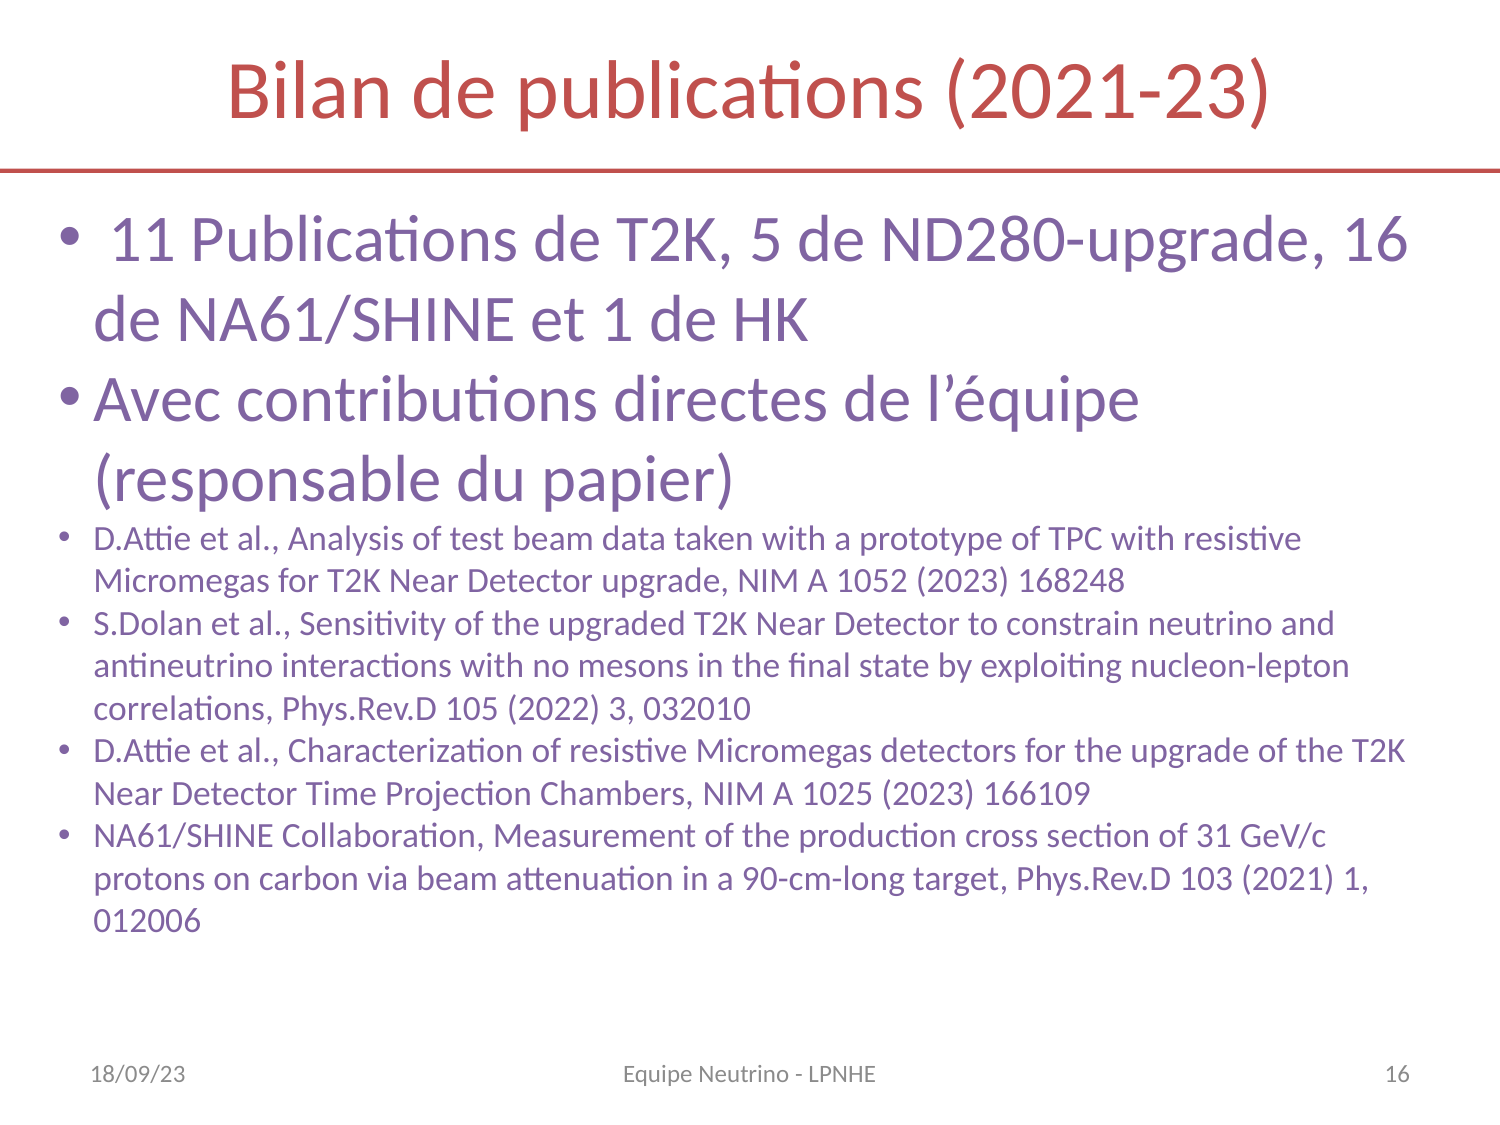

Bilan de publications (2021-23)
 11 Publications de T2K, 5 de ND280-upgrade, 16 de NA61/SHINE et 1 de HK
Avec contributions directes de l’équipe (responsable du papier)
D.Attie et al., Analysis of test beam data taken with a prototype of TPC with resistive Micromegas for T2K Near Detector upgrade, NIM A 1052 (2023) 168248
S.Dolan et al., Sensitivity of the upgraded T2K Near Detector to constrain neutrino and antineutrino interactions with no mesons in the final state by exploiting nucleon-lepton correlations, Phys.Rev.D 105 (2022) 3, 032010
D.Attie et al., Characterization of resistive Micromegas detectors for the upgrade of the T2K Near Detector Time Projection Chambers, NIM A 1025 (2023) 166109
NA61/SHINE Collaboration, Measurement of the production cross section of 31 GeV/c protons on carbon via beam attenuation in a 90-cm-long target, Phys.Rev.D 103 (2021) 1, 012006
18/09/23
Equipe Neutrino - LPNHE